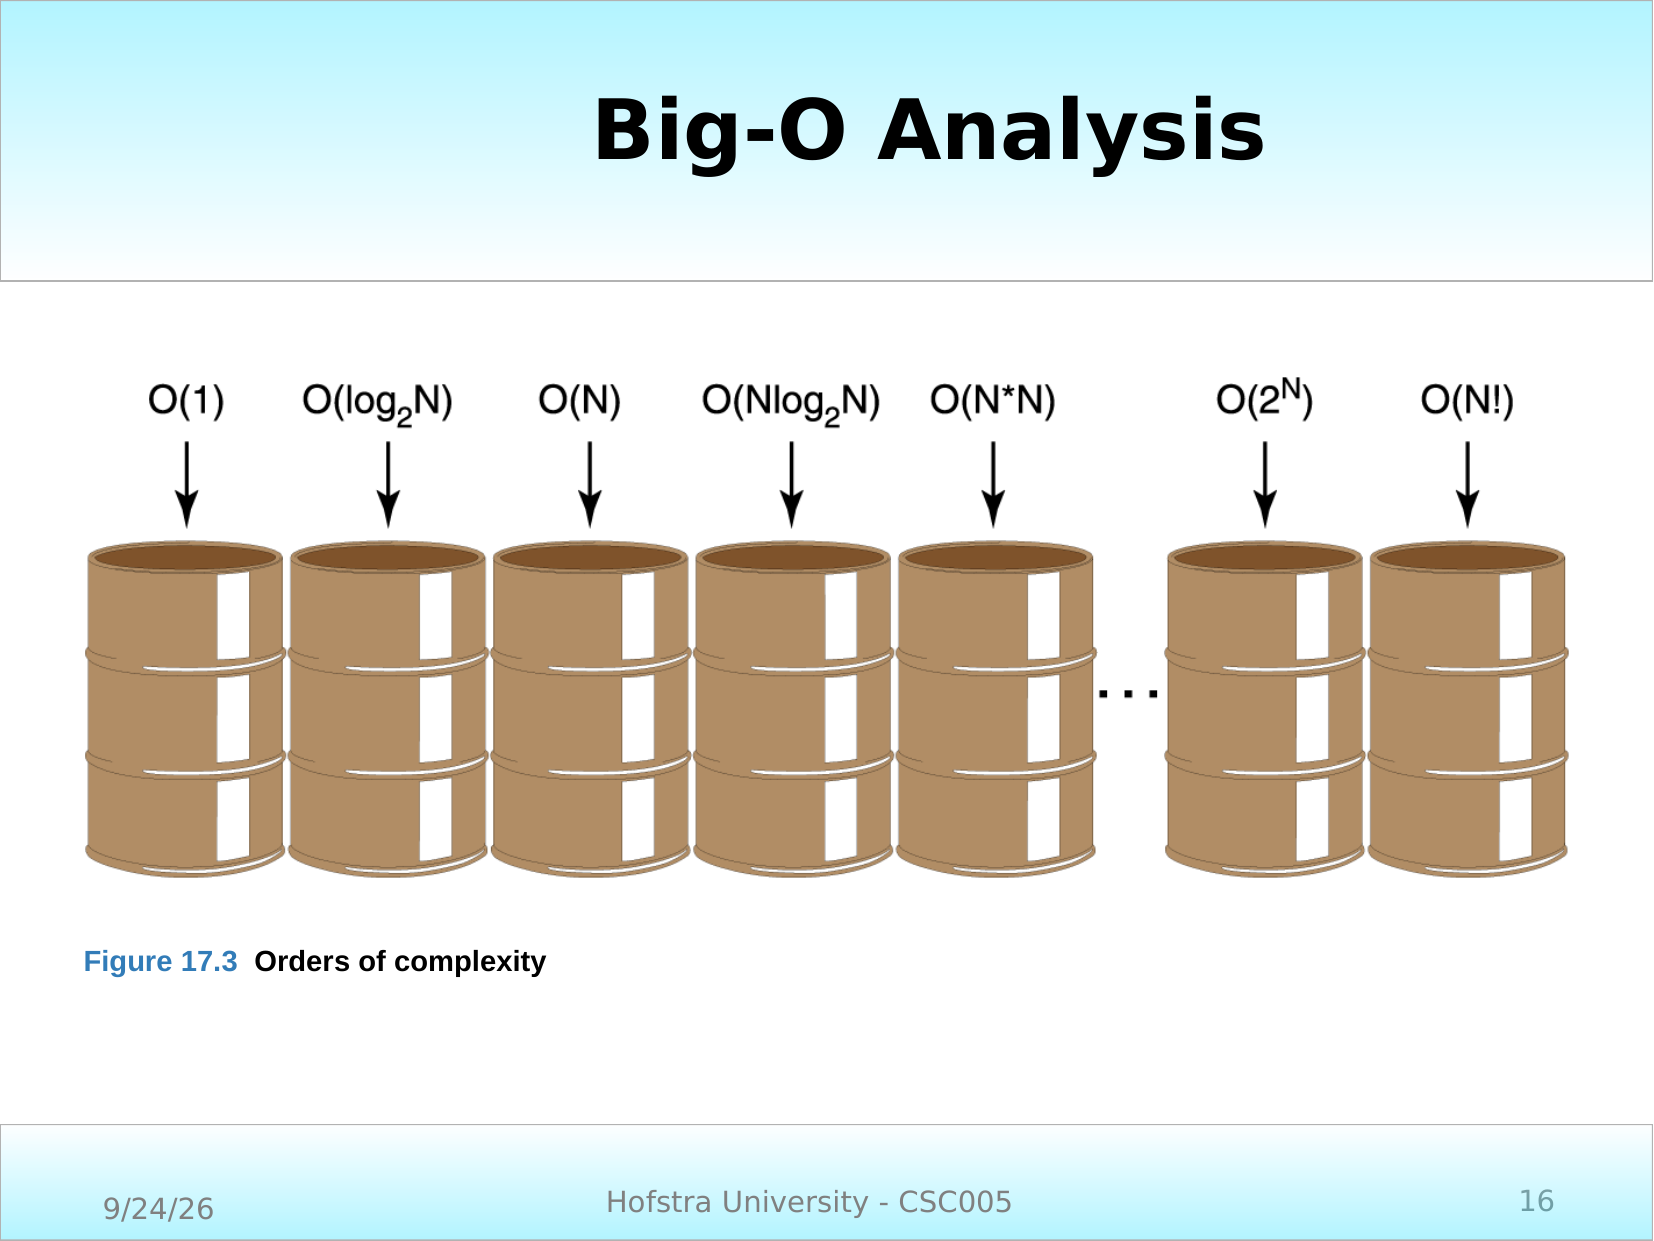

# Big-O Analysis
Figure 17.3 Orders of complexity
16
Hofstra University - CSC005